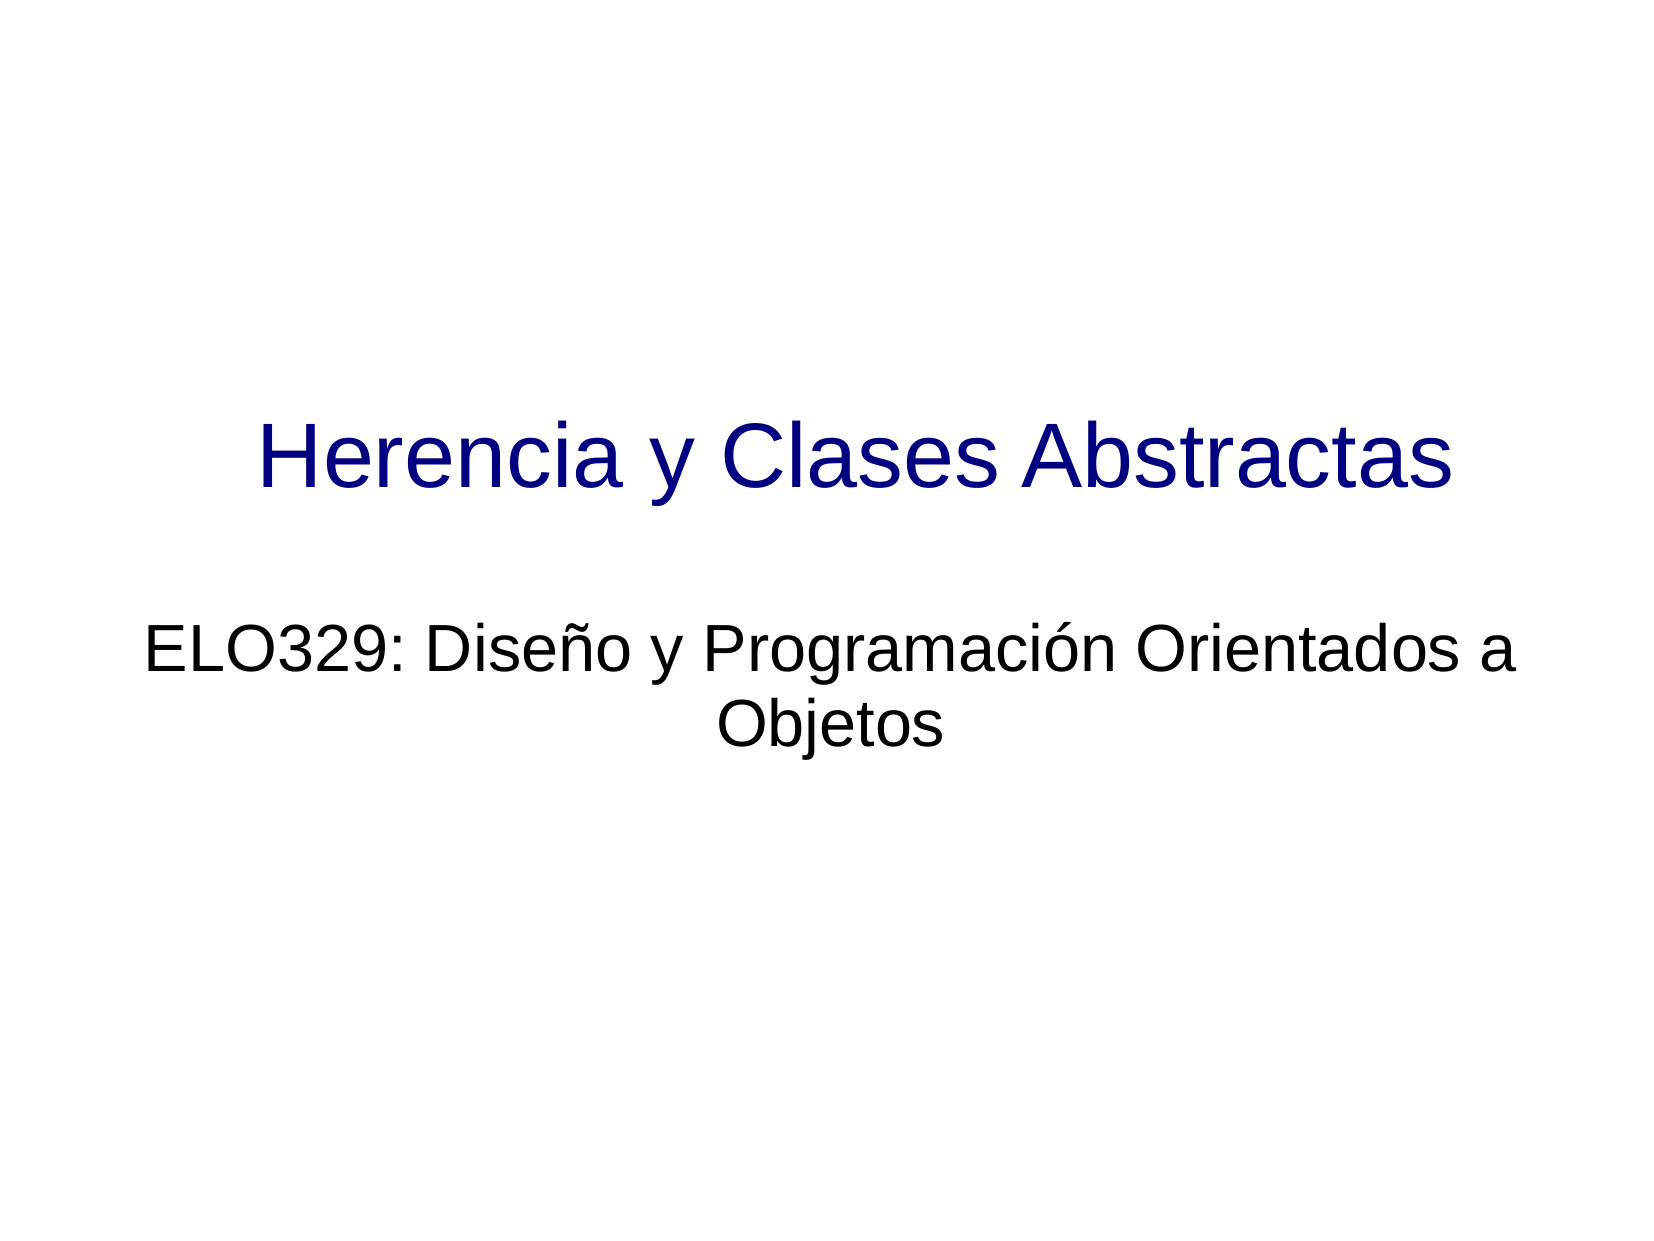

# Herencia y Clases Abstractas
ELO329: Diseño y Programación Orientados a Objetos